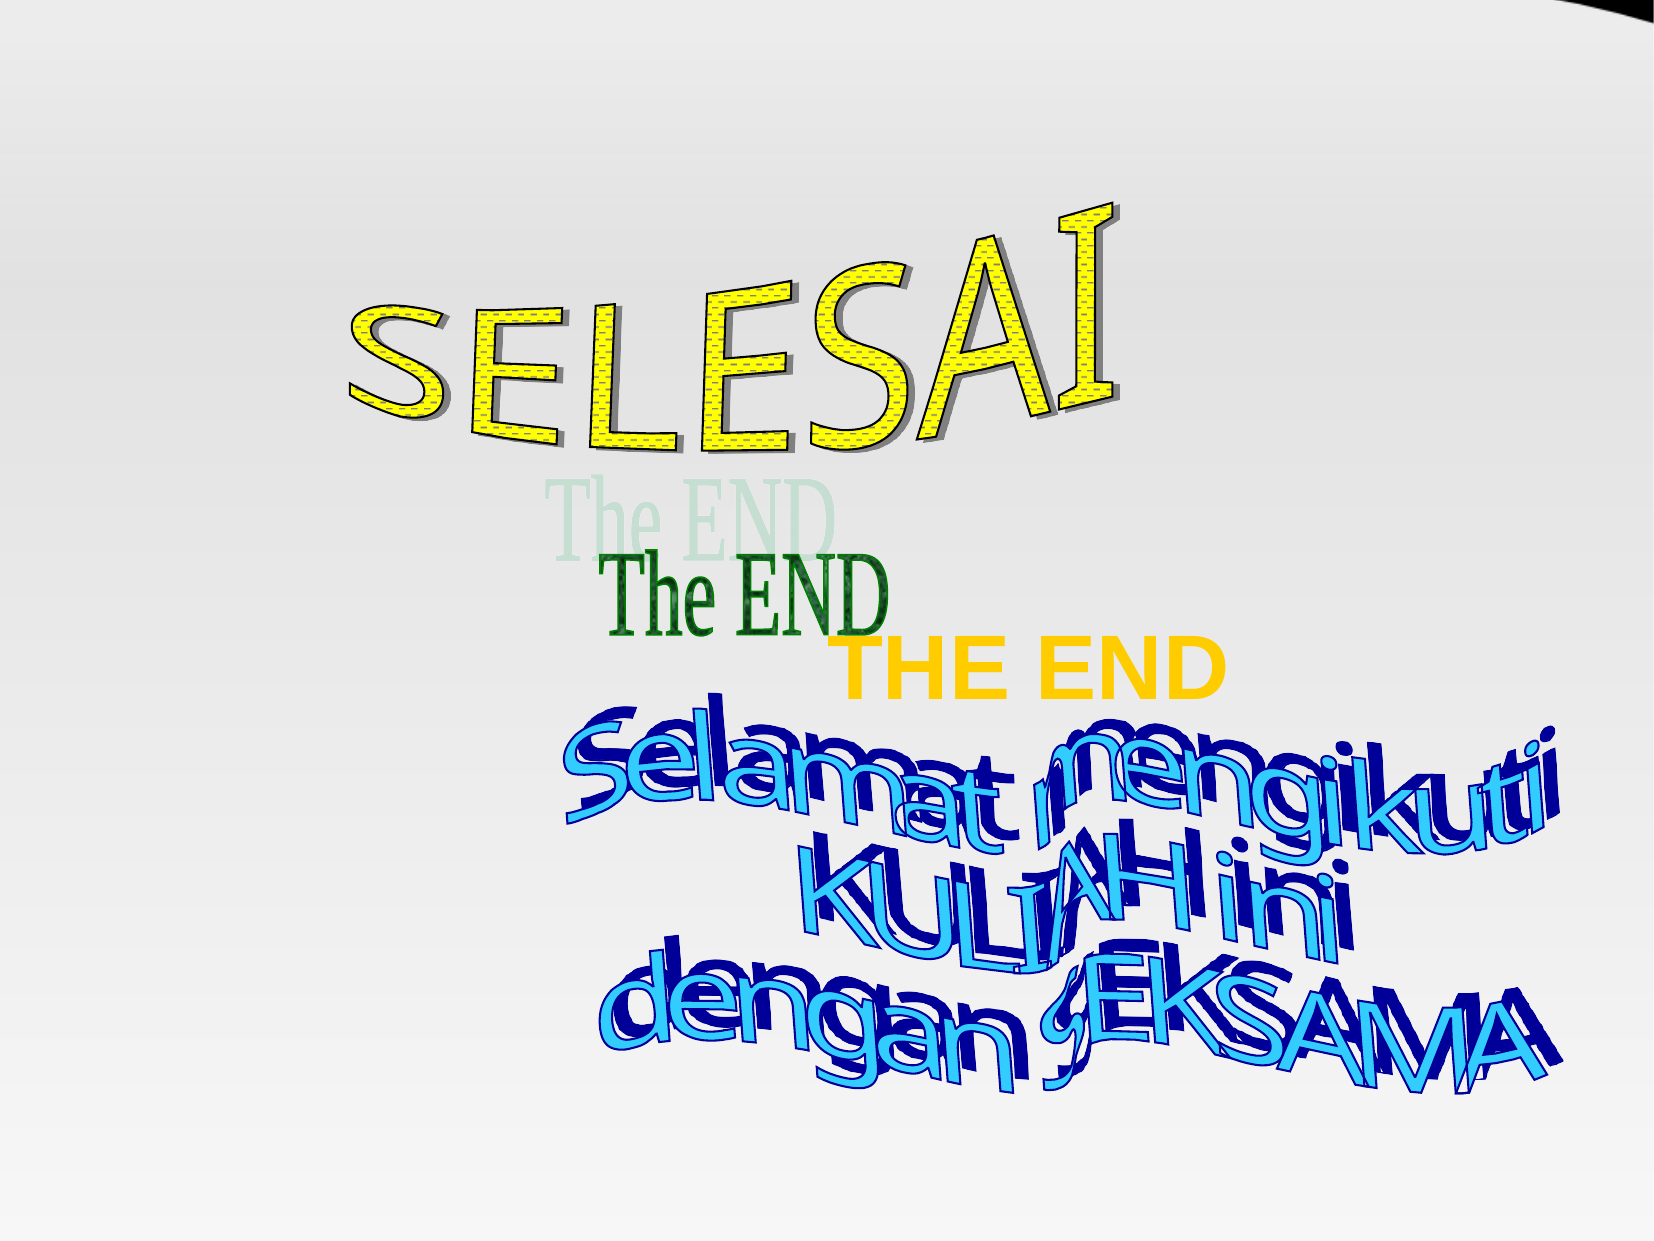

SELESAI
The END
THE END
Selamat mengikuti
KULIAH ini
dengan SEKSAMA